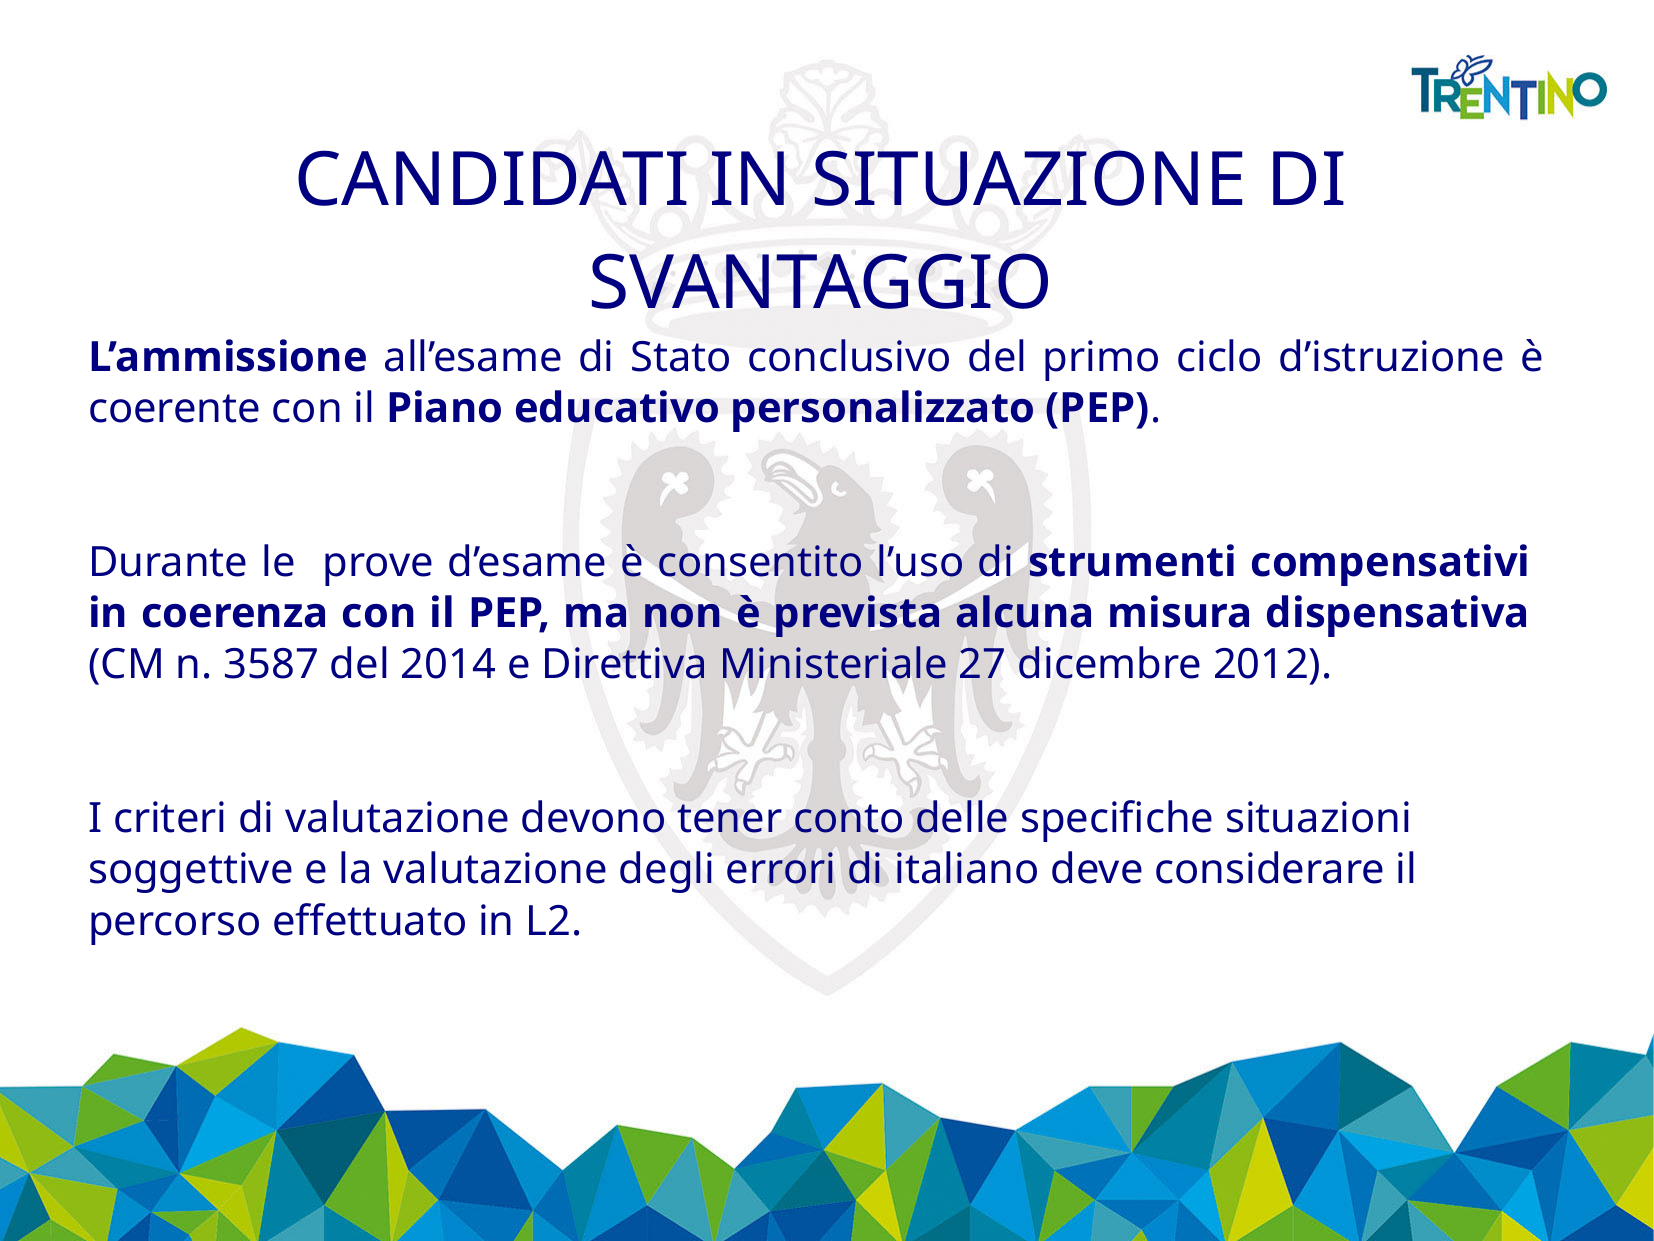

CANDIDATI IN SITUAZIONE DI SVANTAGGIO
L’ammissione all’esame di Stato conclusivo del primo ciclo d’istruzione è coerente con il Piano educativo personalizzato (PEP).
Durante le prove d’esame è consentito l’uso di strumenti compensativi in coerenza con il PEP, ma non è prevista alcuna misura dispensativa (CM n. 3587 del 2014 e Direttiva Ministeriale 27 dicembre 2012).
I criteri di valutazione devono tener conto delle specifiche situazioni soggettive e la valutazione degli errori di italiano deve considerare il percorso effettuato in L2.